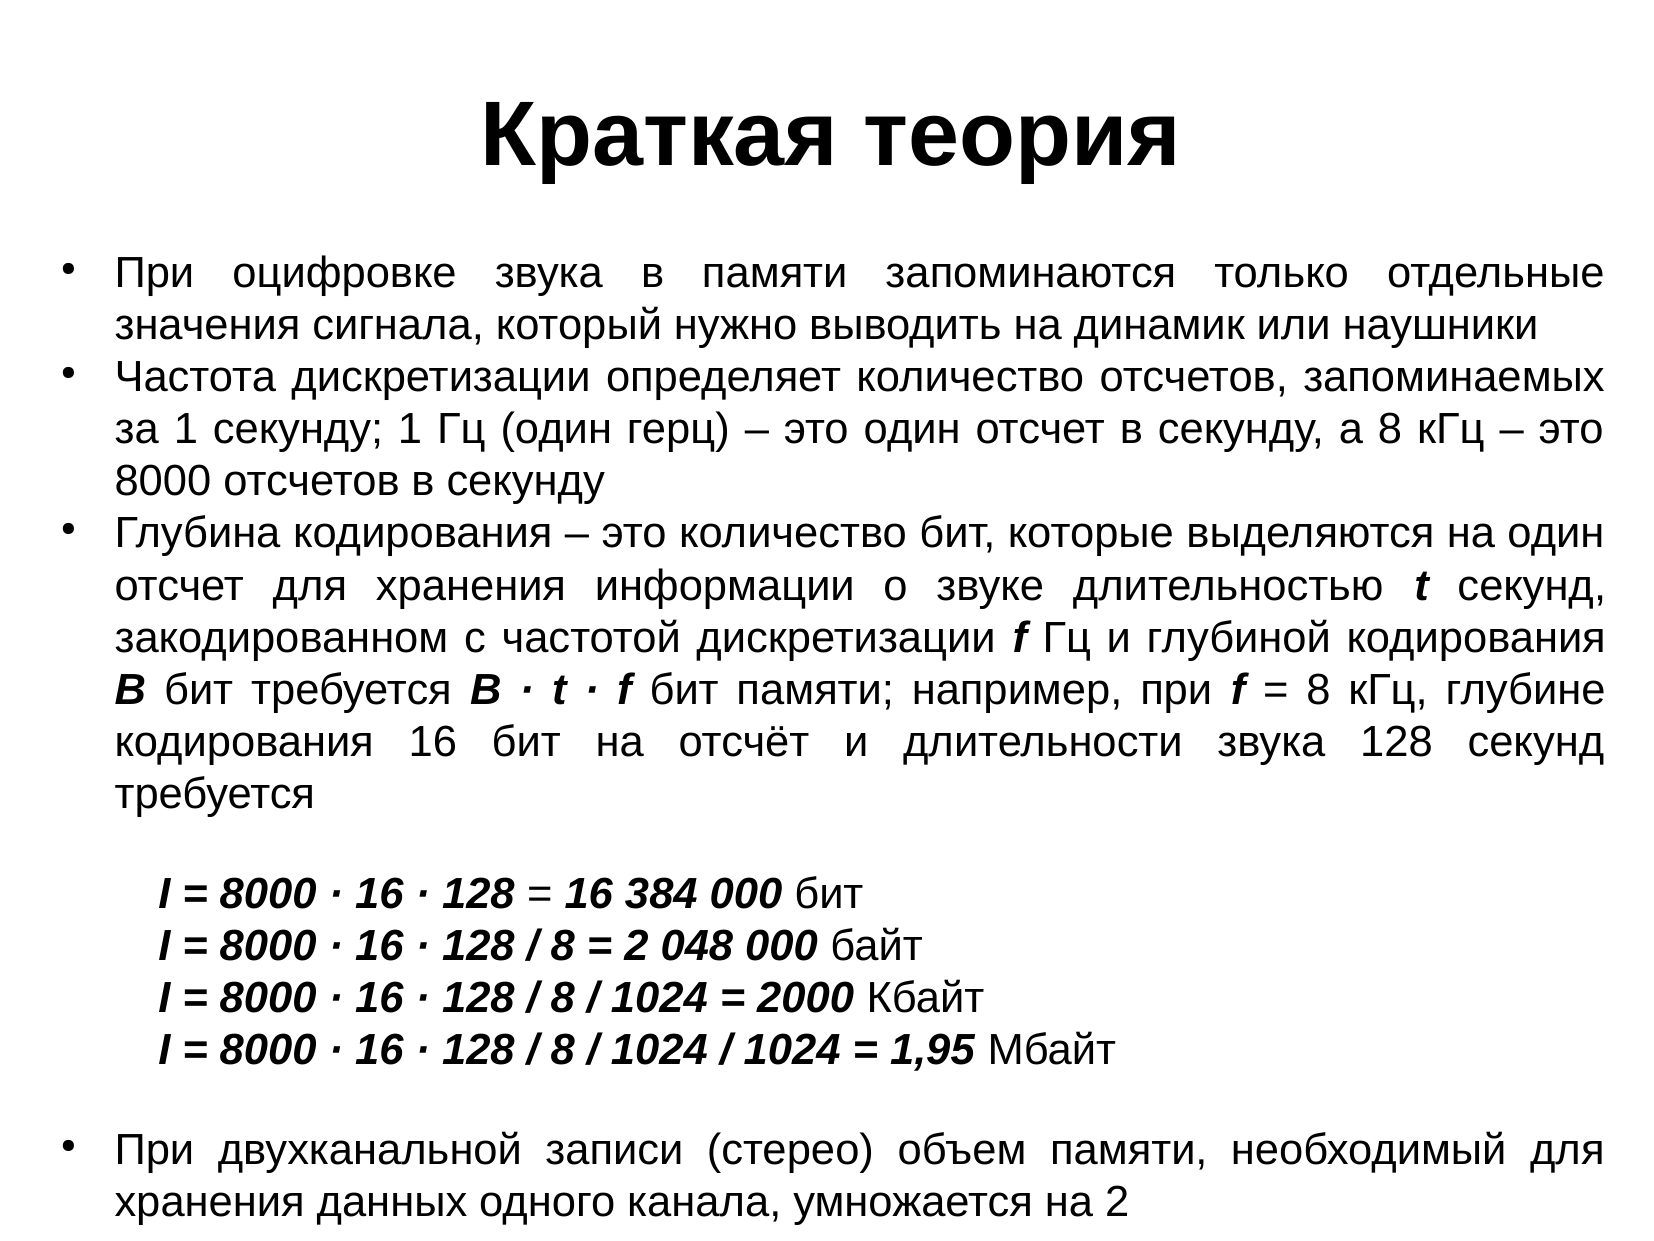

# Краткая теория
При оцифровке звука в памяти запоминаются только отдельные значения сигнала, который нужно выводить на динамик или наушники
Частота дискретизации определяет количество отсчетов, запоминаемых за 1 секунду; 1 Гц (один герц) – это один отсчет в секунду, а 8 кГц – это 8000 отсчетов в секунду
Глубина кодирования – это количество бит, которые выделяются на один отсчет для хранения информации о звуке длительностью t секунд, закодированном с частотой дискретизации f Гц и глубиной кодирования B бит требуется B · t · f бит памяти; например, при f = 8 кГц, глубине кодирования 16 бит на отсчёт и длительности звука 128 секунд требуется
I = 8000 · 16 · 128 = 16 384 000 бит
I = 8000 · 16 · 128 / 8 = 2 048 000 байт
I = 8000 · 16 · 128 / 8 / 1024 = 2000 Кбайт
I = 8000 · 16 · 128 / 8 / 1024 / 1024 = 1,95 Мбайт
При двухканальной записи (стерео) объем памяти, необходимый для хранения данных одного канала, умножается на 2